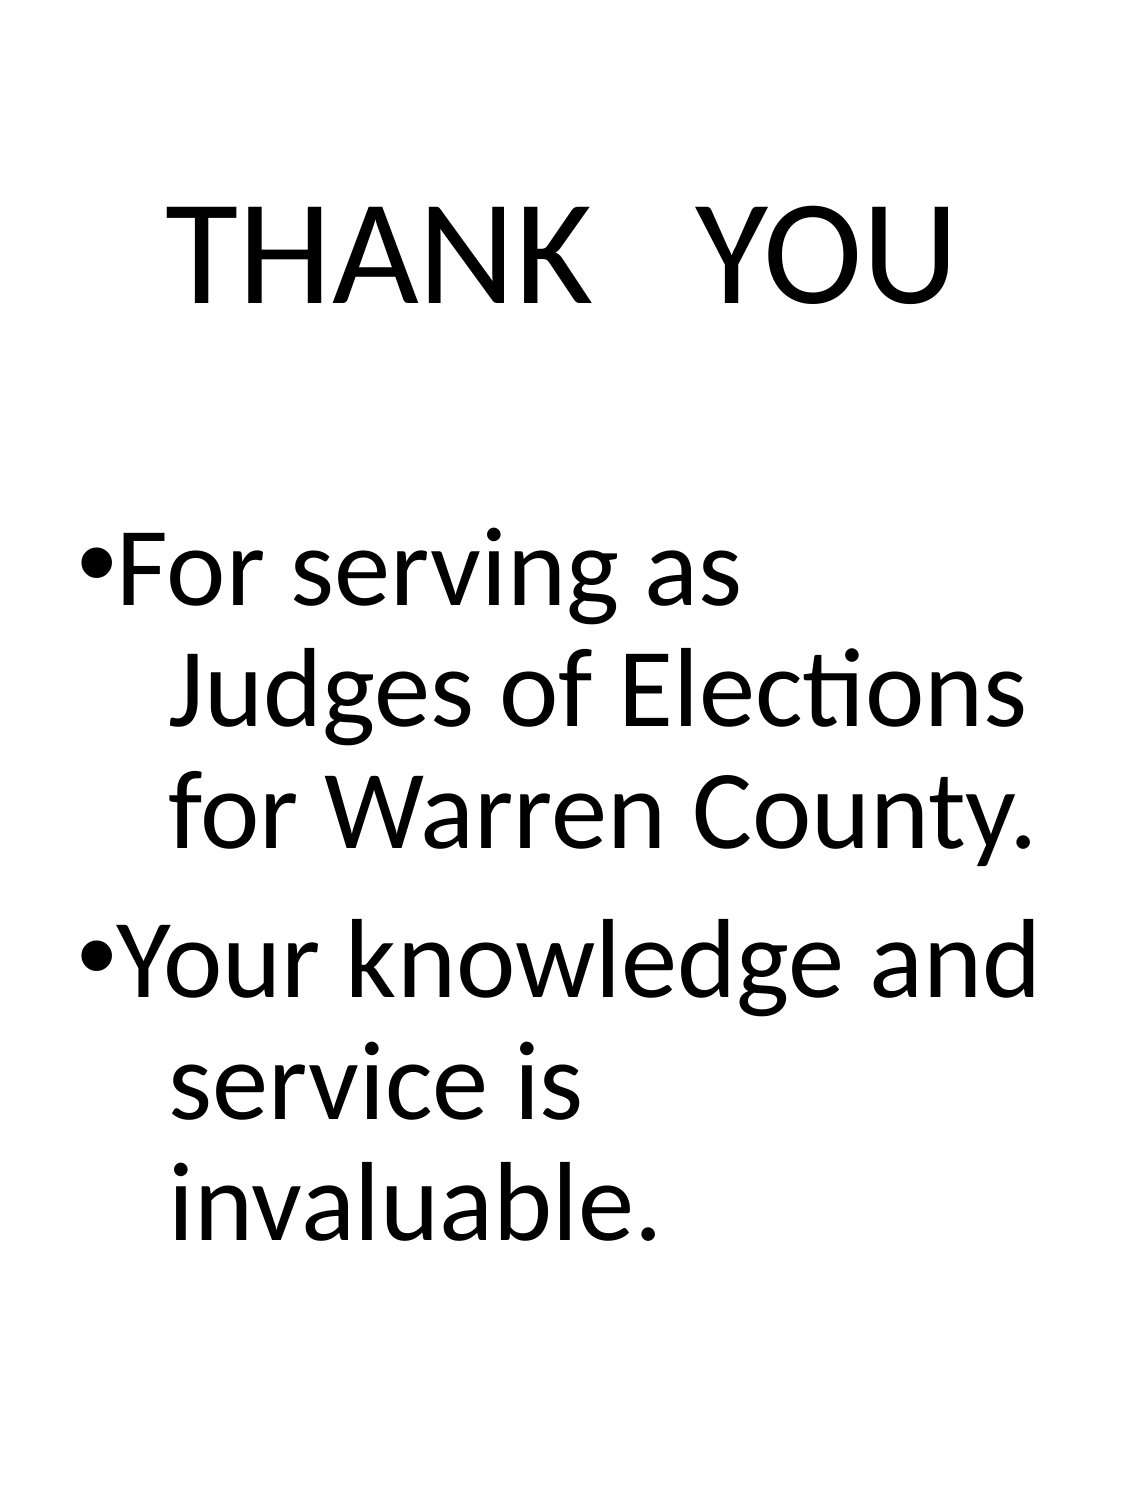

THANK YOU
For serving as Judges of Elections for Warren County.
Your knowledge and service is invaluable.